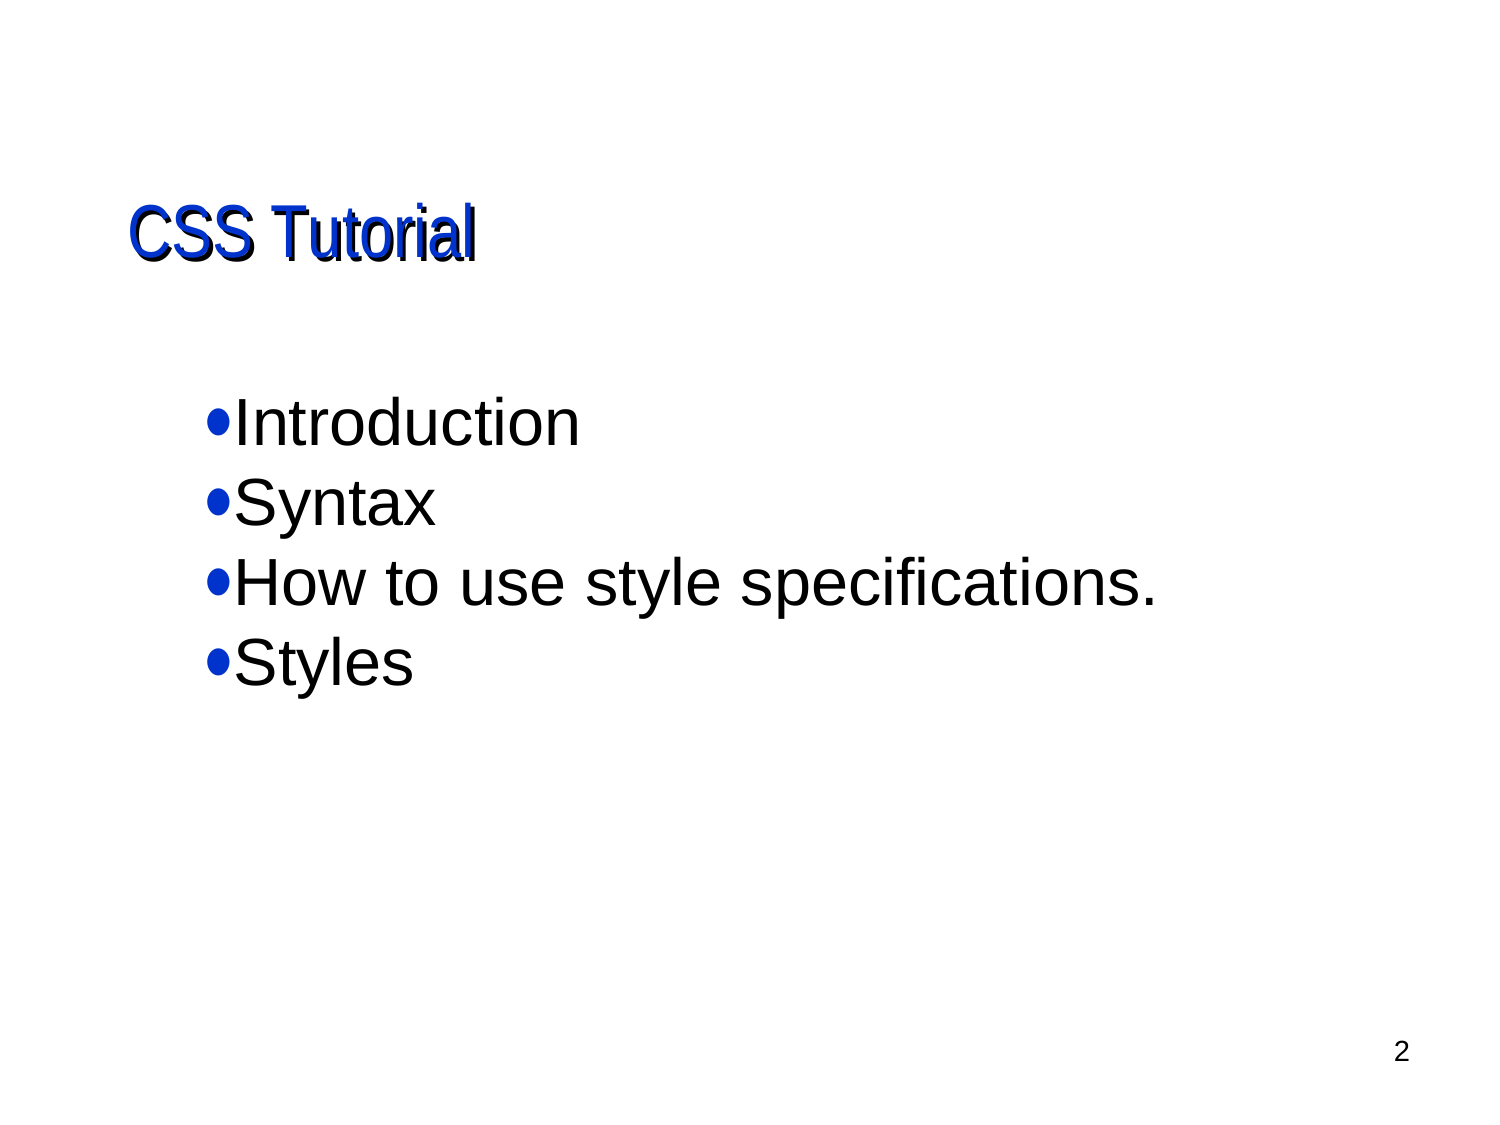

CSS Tutorial
Introduction
Syntax
How to use style specifications.
Styles
2